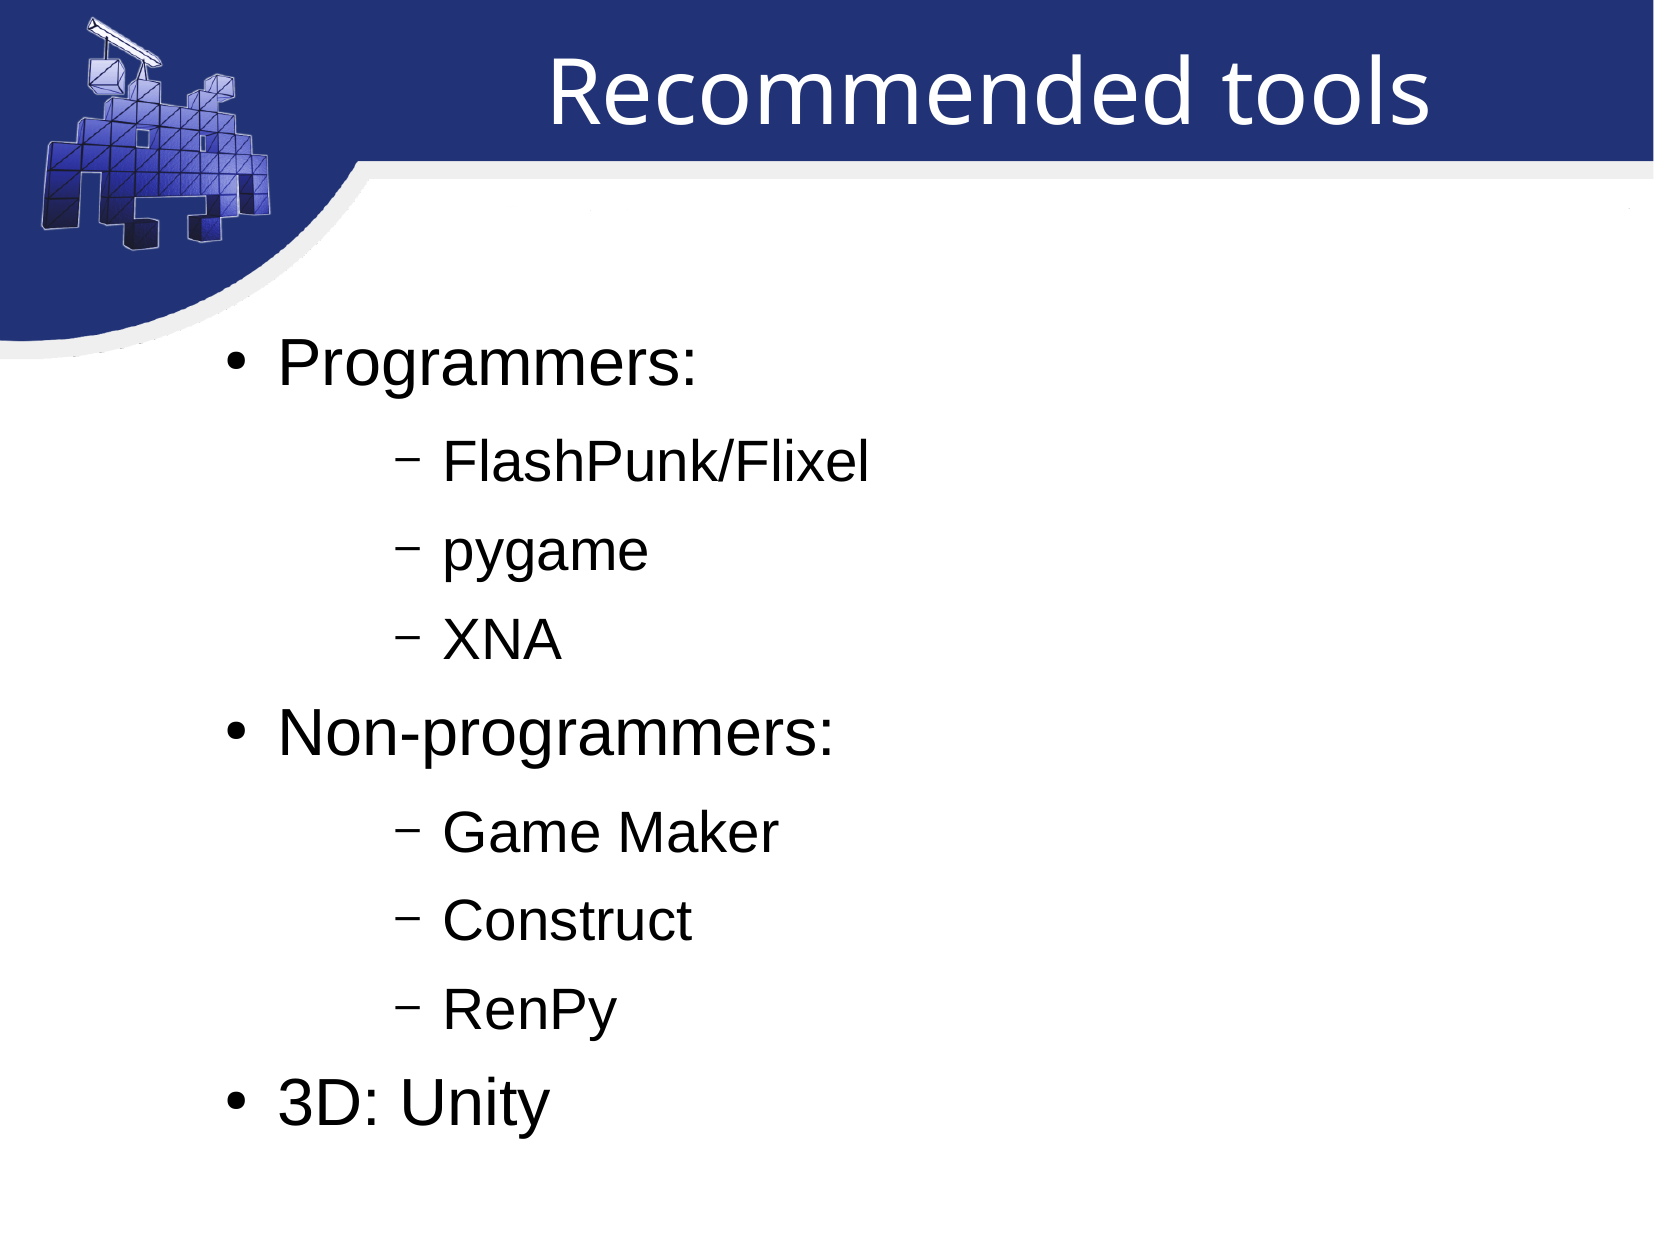

# Recommended tools
Programmers:
FlashPunk/Flixel
pygame
XNA
Non-programmers:
Game Maker
Construct
RenPy
3D: Unity